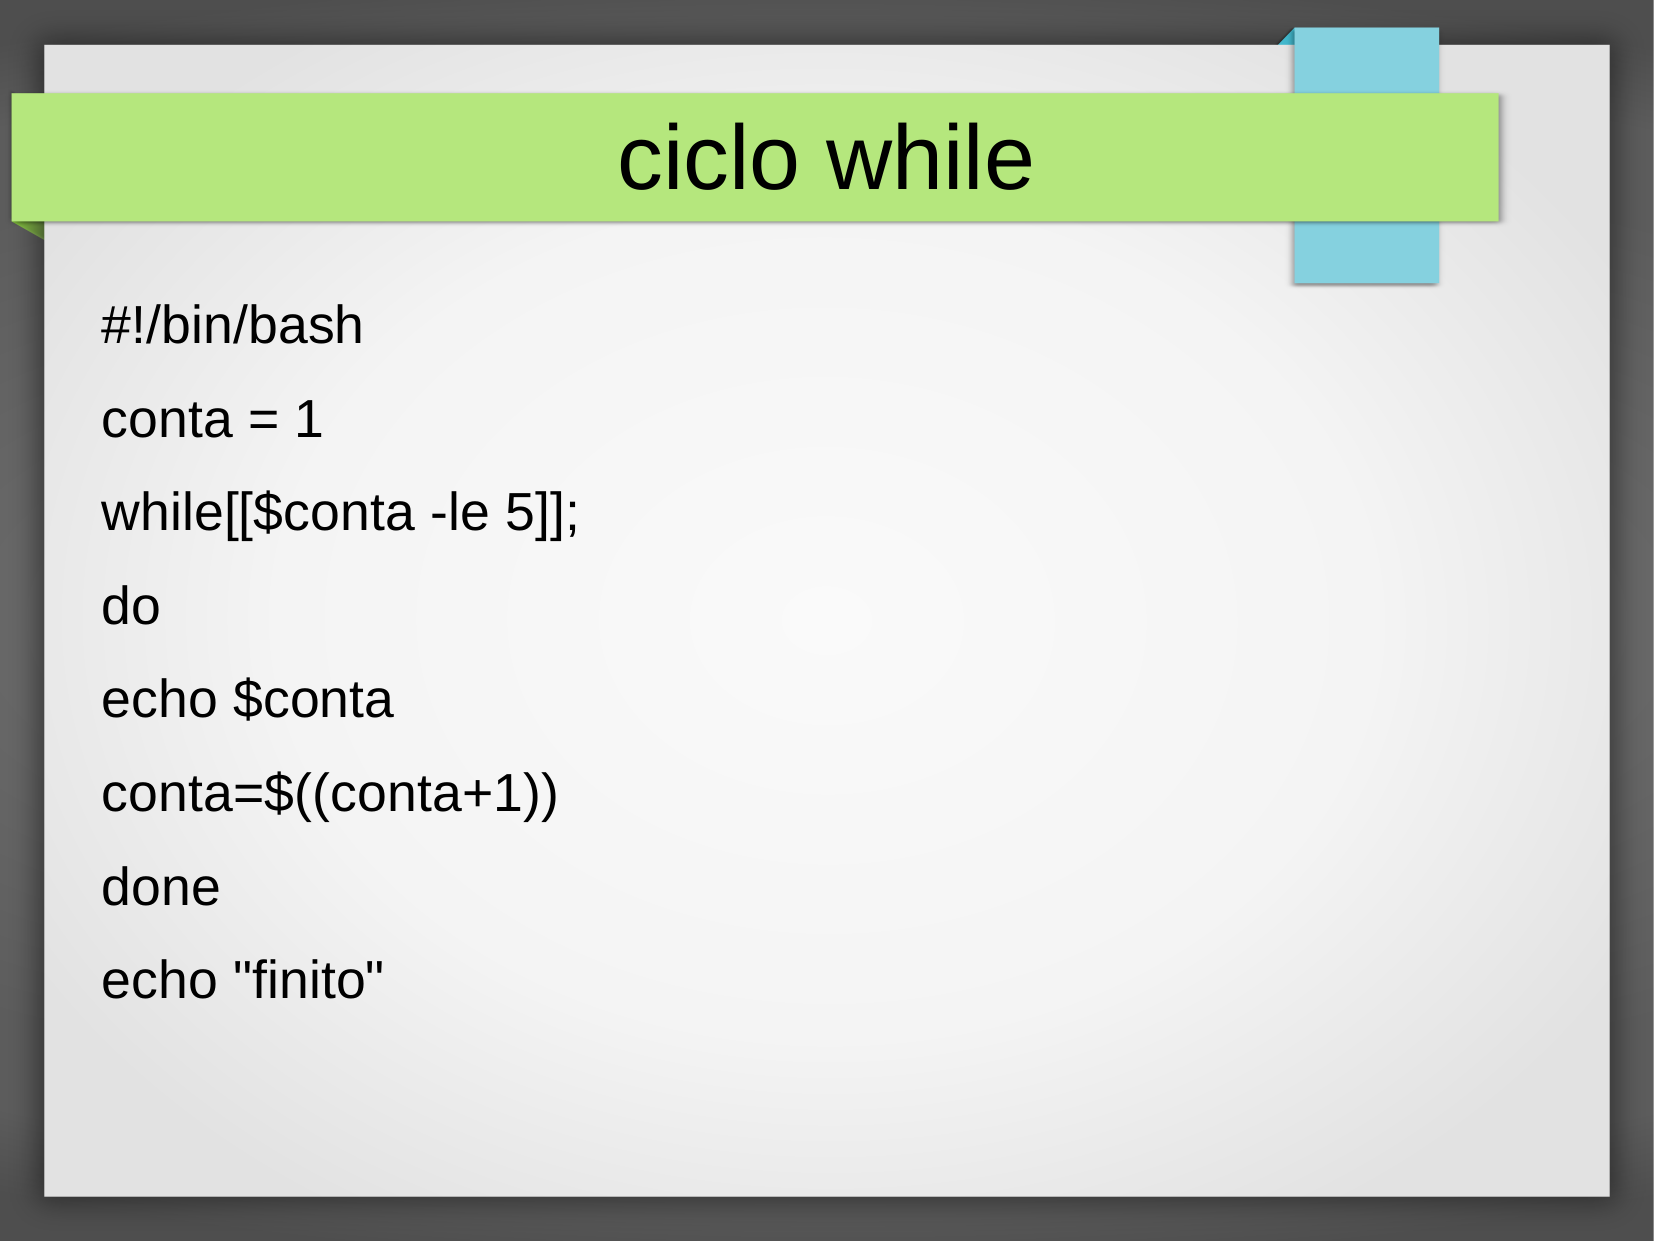

# ciclo while
#!/bin/bash
conta = 1
while[[$conta -le 5]];
do
echo $conta
conta=$((conta+1))
done
echo "finito"